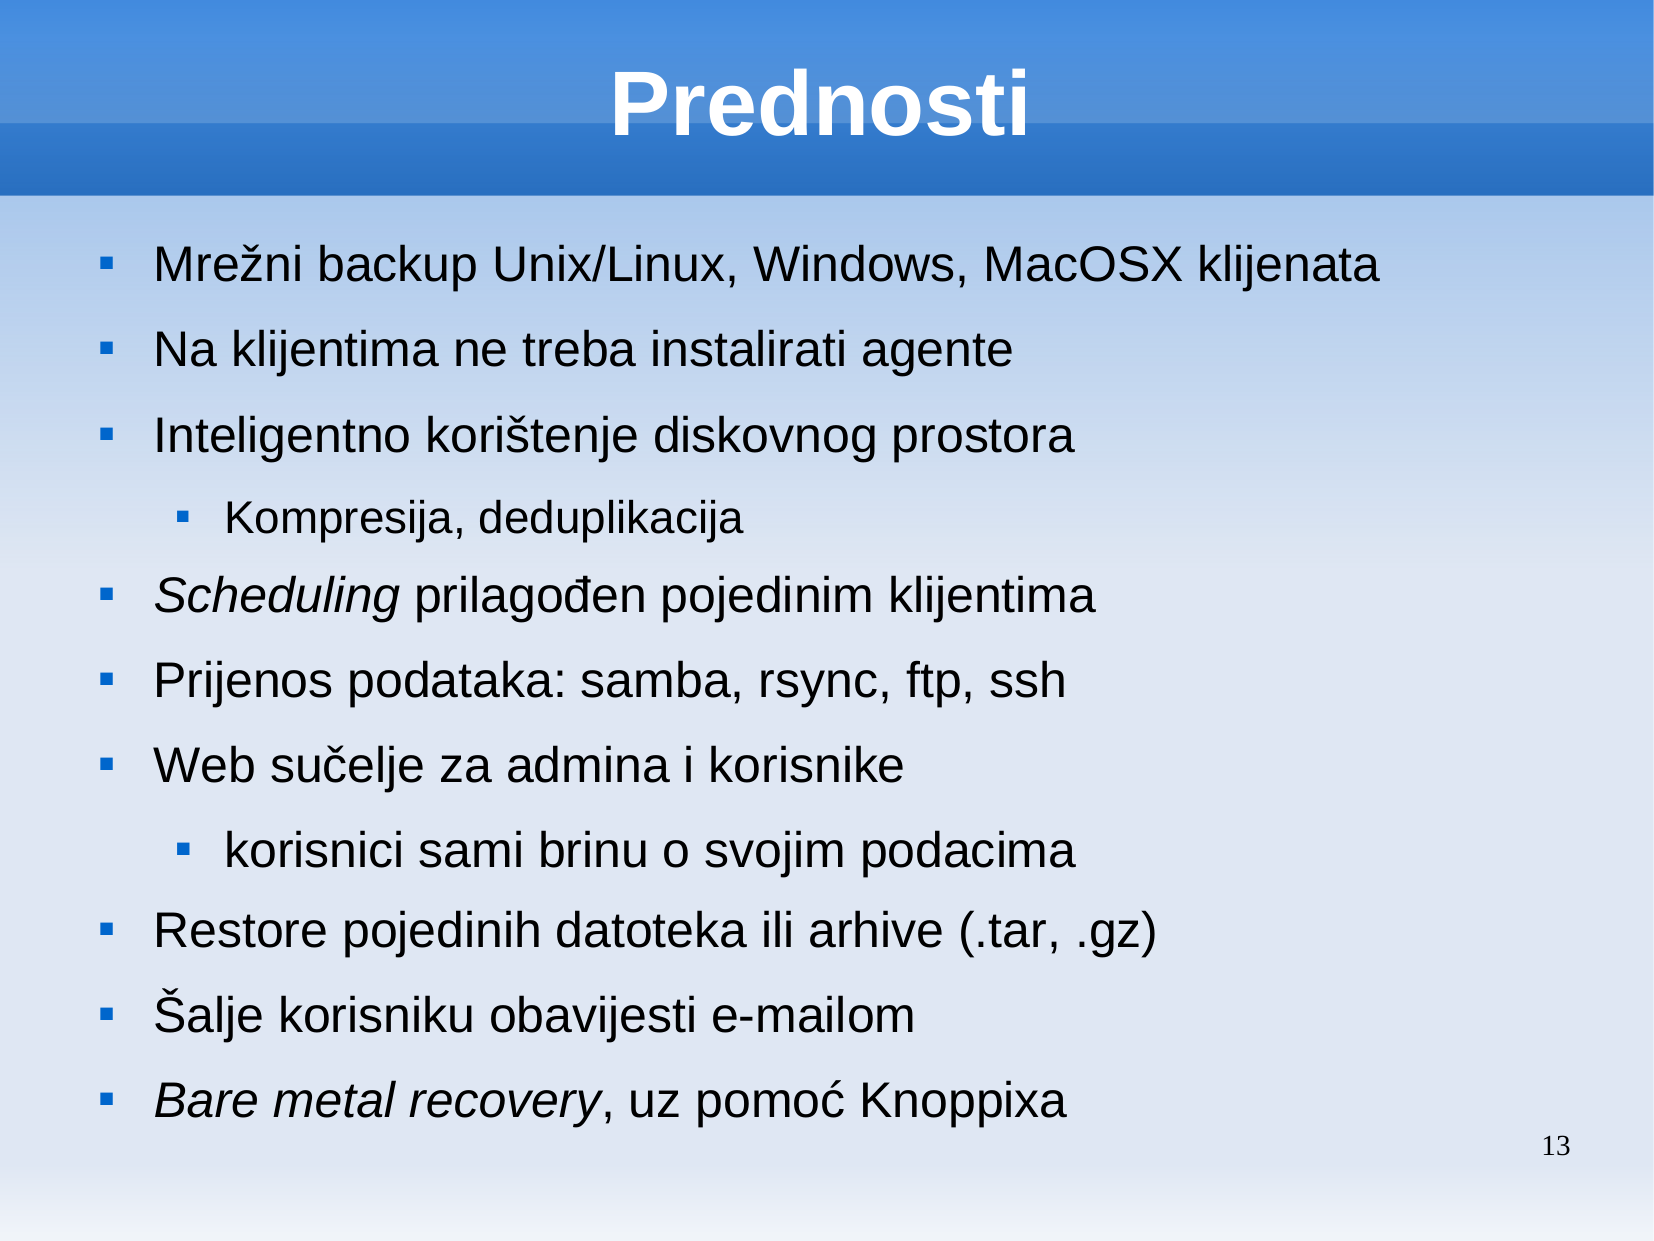

# Prednosti
Mrežni backup Unix/Linux, Windows, MacOSX klijenata
Na klijentima ne treba instalirati agente
Inteligentno korištenje diskovnog prostora
Kompresija, deduplikacija
Scheduling prilagođen pojedinim klijentima
Prijenos podataka: samba, rsync, ftp, ssh
Web sučelje za admina i korisnike
korisnici sami brinu o svojim podacima
Restore pojedinih datoteka ili arhive (.tar, .gz)
Šalje korisniku obavijesti e-mailom
Bare metal recovery, uz pomoć Knoppixa
13